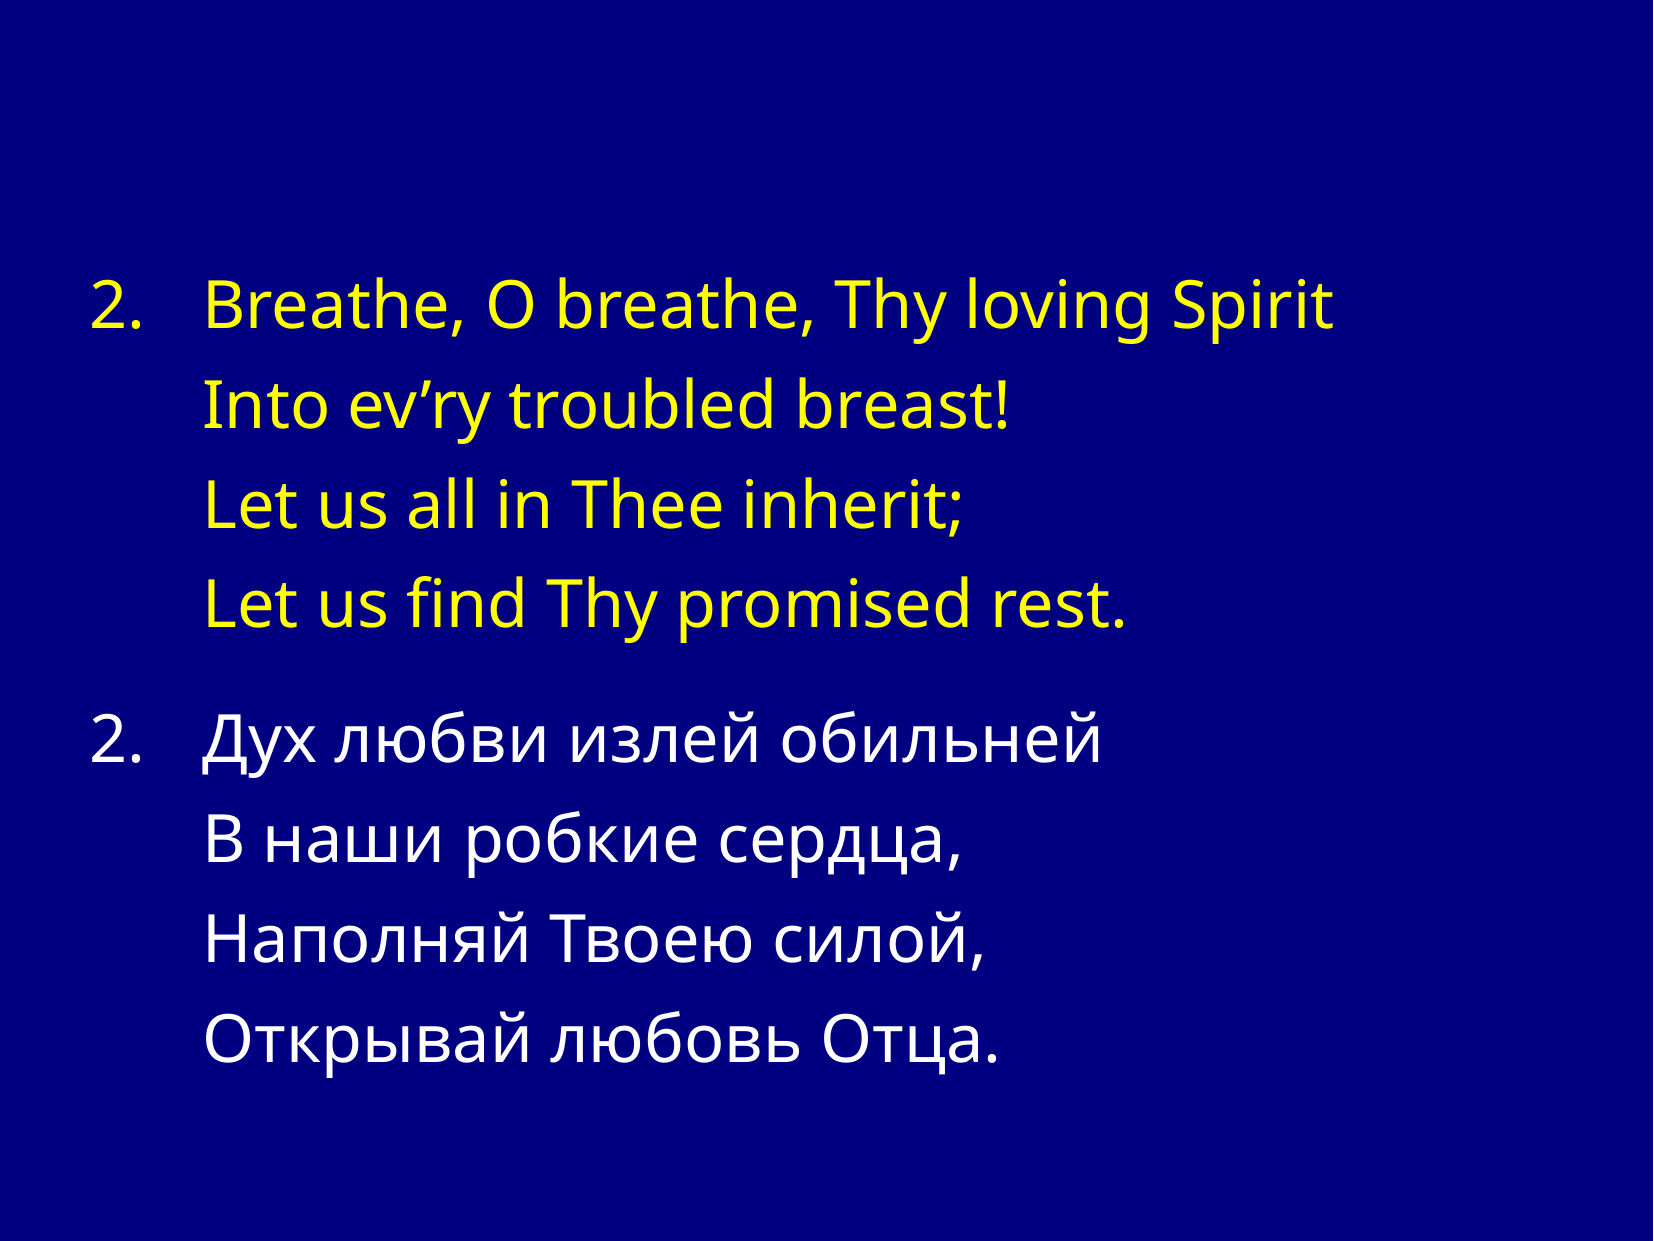

2.	Breathe, O breathe, Thy loving Spirit
	Into ev’ry troubled breast!
	Let us all in Thee inherit;
	Let us find Thy promised rest.
2.	Дух любви излей обильней
	В наши робкие сердца,
	Наполняй Твоею силой,
	Открывай любовь Отца.